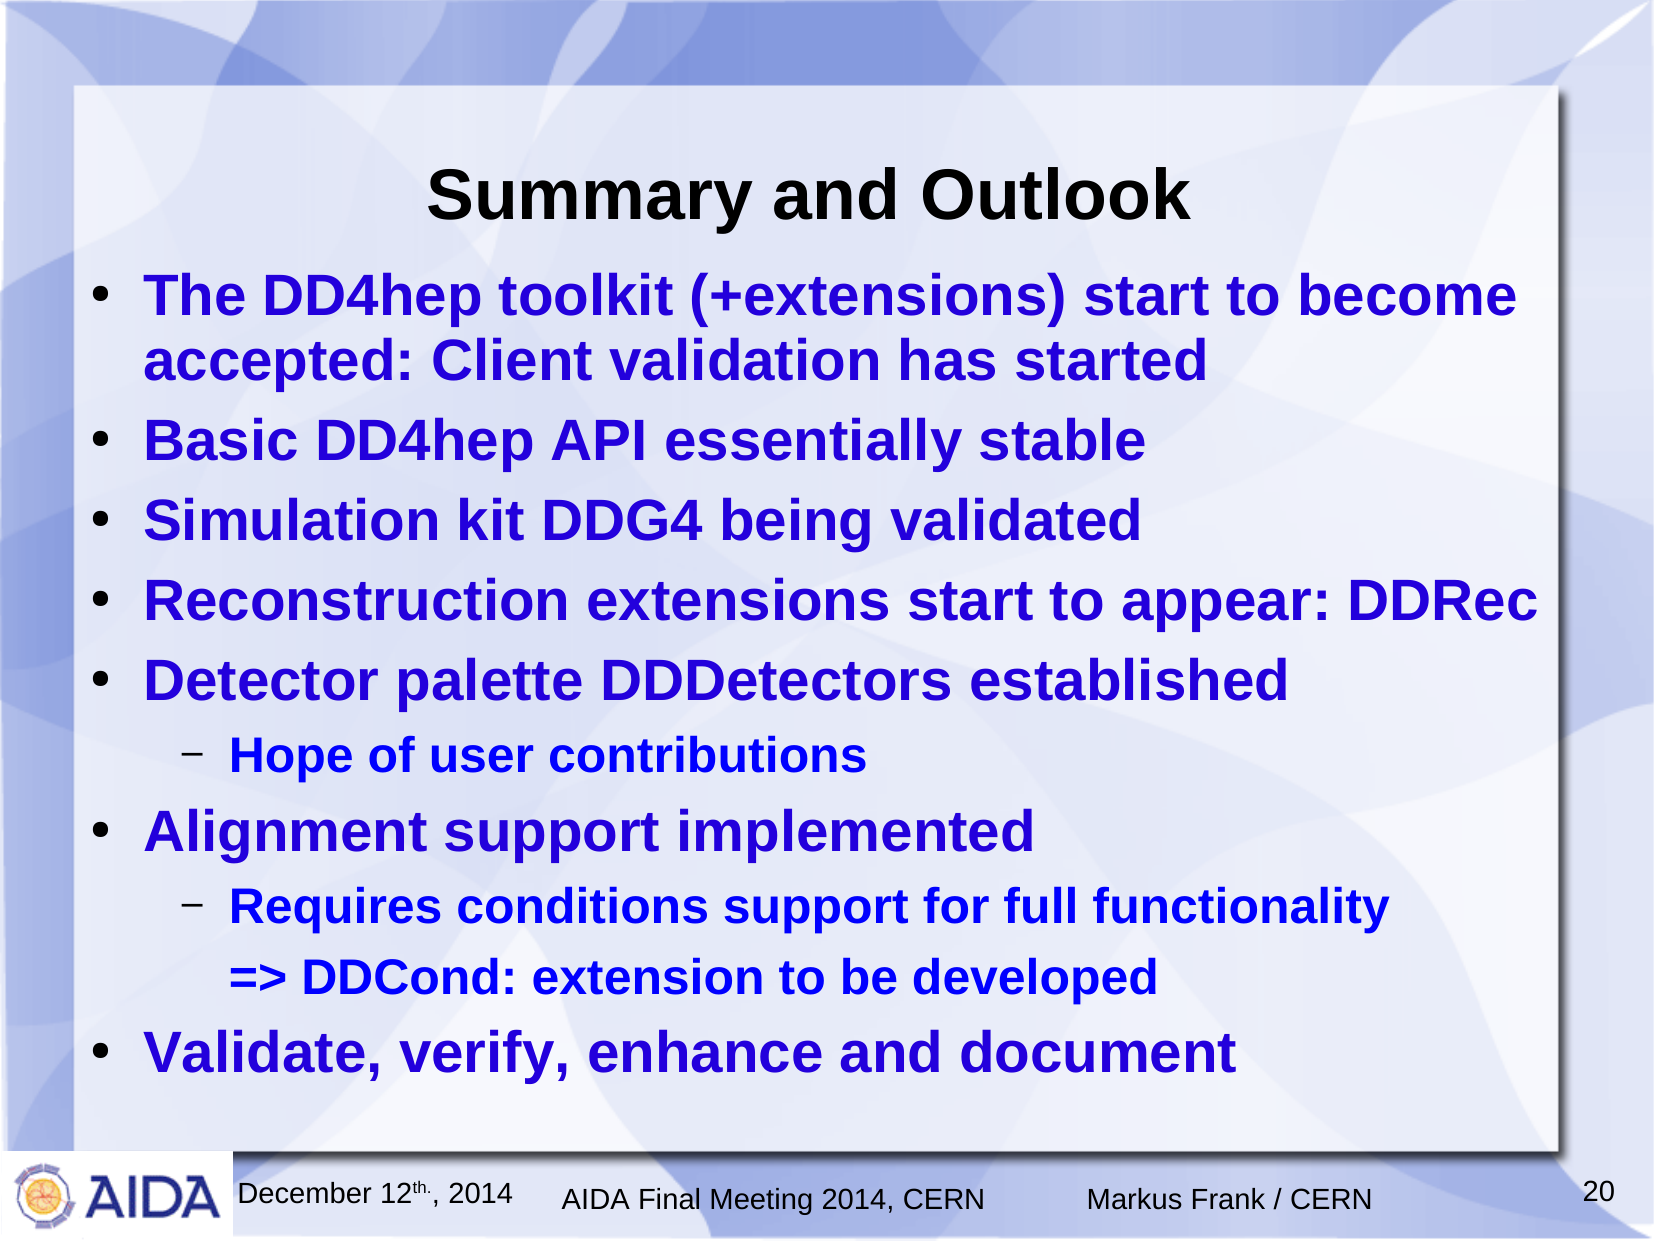

# Summary and Outlook
The DD4hep toolkit (+extensions) start to become accepted: Client validation has started
Basic DD4hep API essentially stable
Simulation kit DDG4 being validated
Reconstruction extensions start to appear: DDRec
Detector palette DDDetectors established
Hope of user contributions
Alignment support implemented
Requires conditions support for full functionality
=> DDCond: extension to be developed
Validate, verify, enhance and document
20
April 14th, 2013
Annual AIDA Meeting 2013 Frascati/Italy Markus Frank / CERN